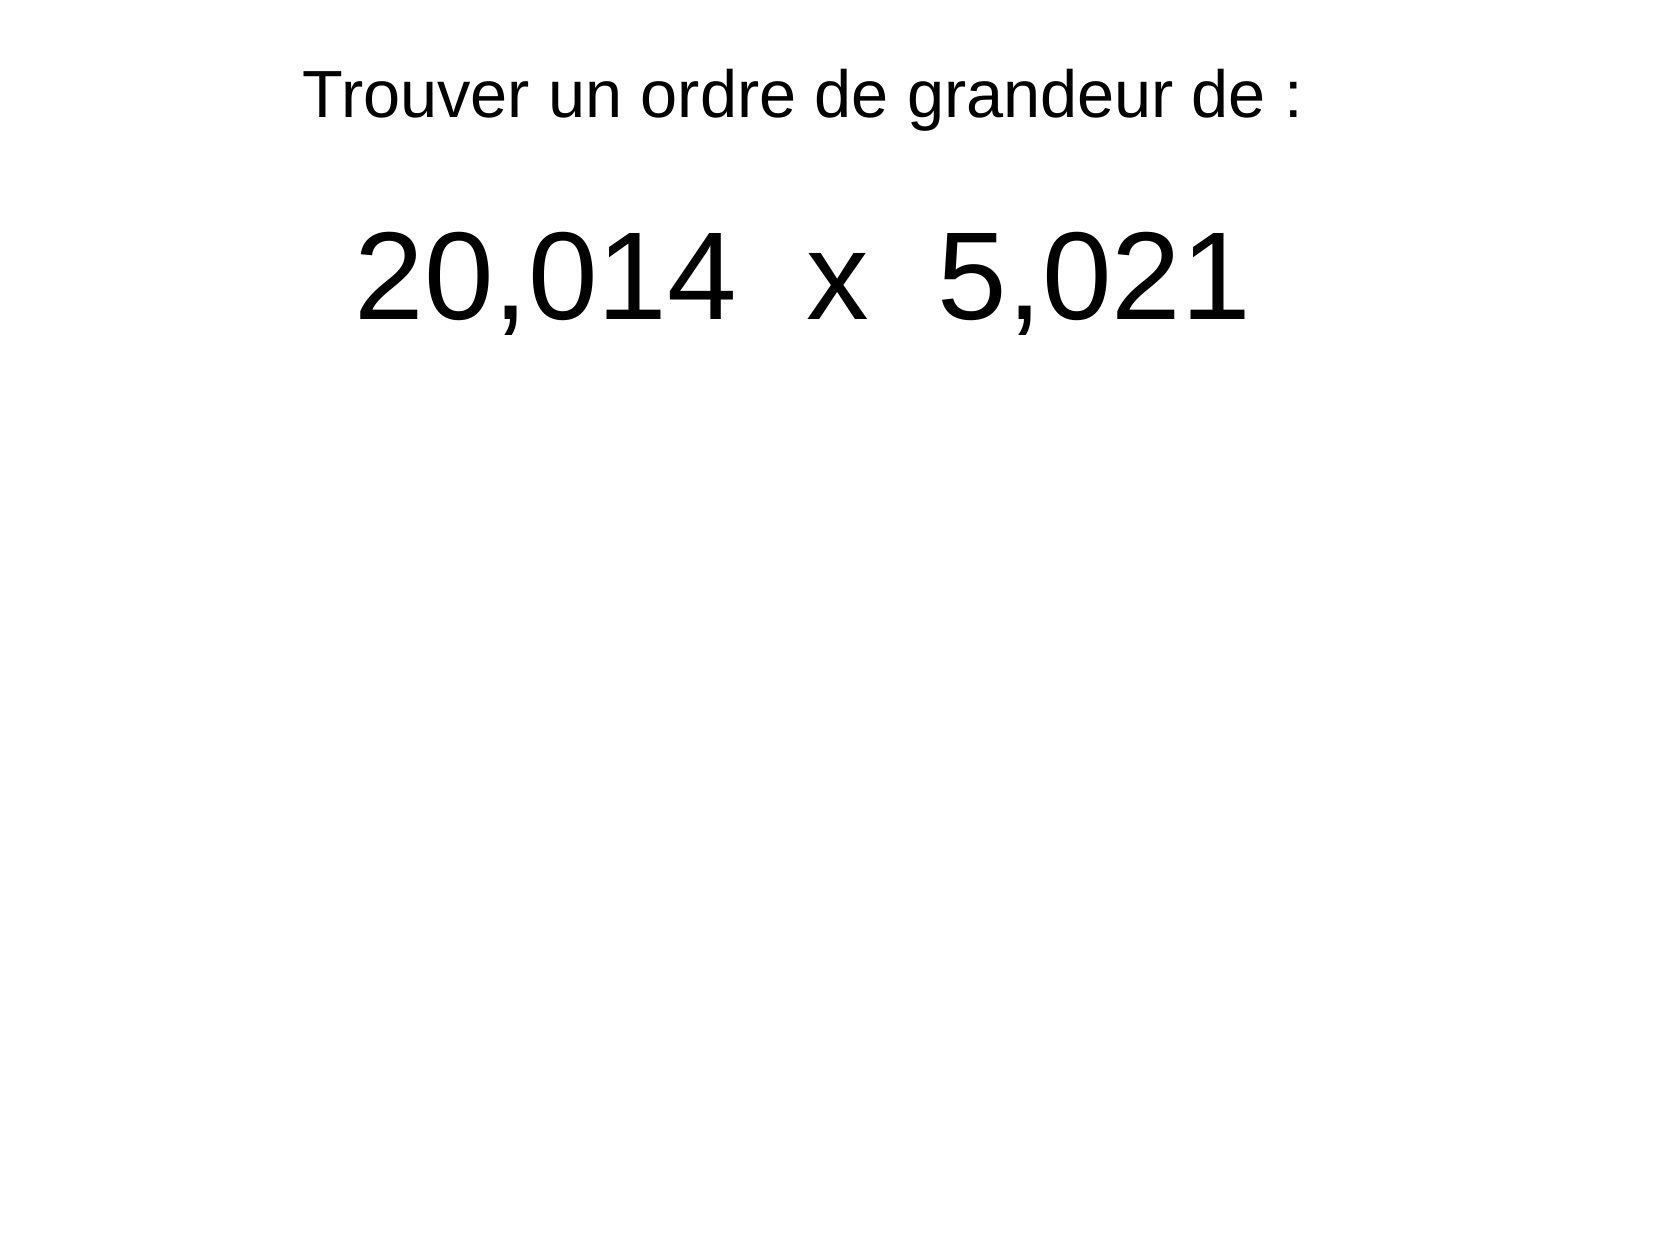

# Trouver un ordre de grandeur de :
20,014 x 5,021